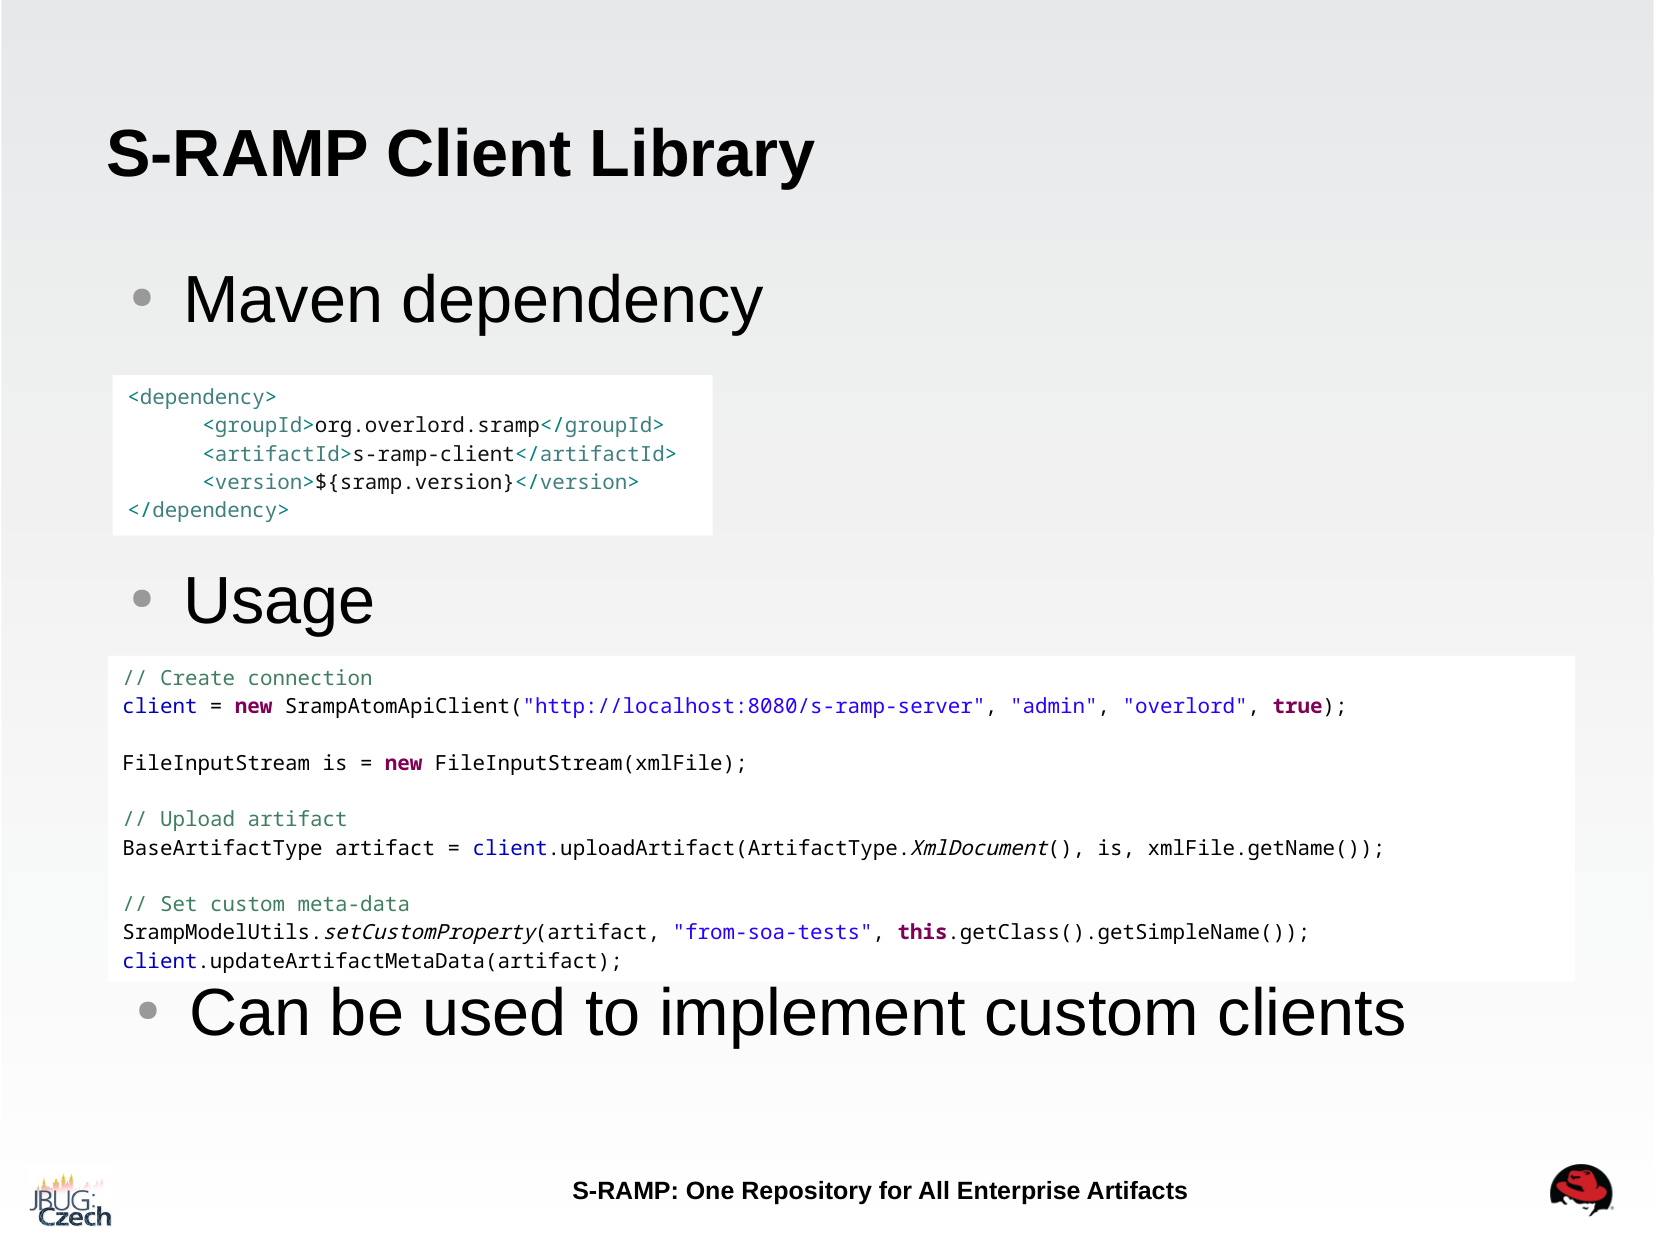

# S-RAMP Client Library
Maven dependency
<dependency>
	<groupId>org.overlord.sramp</groupId>
	<artifactId>s-ramp-client</artifactId>
	<version>${sramp.version}</version>
</dependency>
Usage
// Create connection
client = new SrampAtomApiClient("http://localhost:8080/s-ramp-server", "admin", "overlord", true);
FileInputStream is = new FileInputStream(xmlFile);
// Upload artifact
BaseArtifactType artifact = client.uploadArtifact(ArtifactType.XmlDocument(), is, xmlFile.getName());
// Set custom meta-data
SrampModelUtils.setCustomProperty(artifact, "from-soa-tests", this.getClass().getSimpleName());
client.updateArtifactMetaData(artifact);
Can be used to implement custom clients